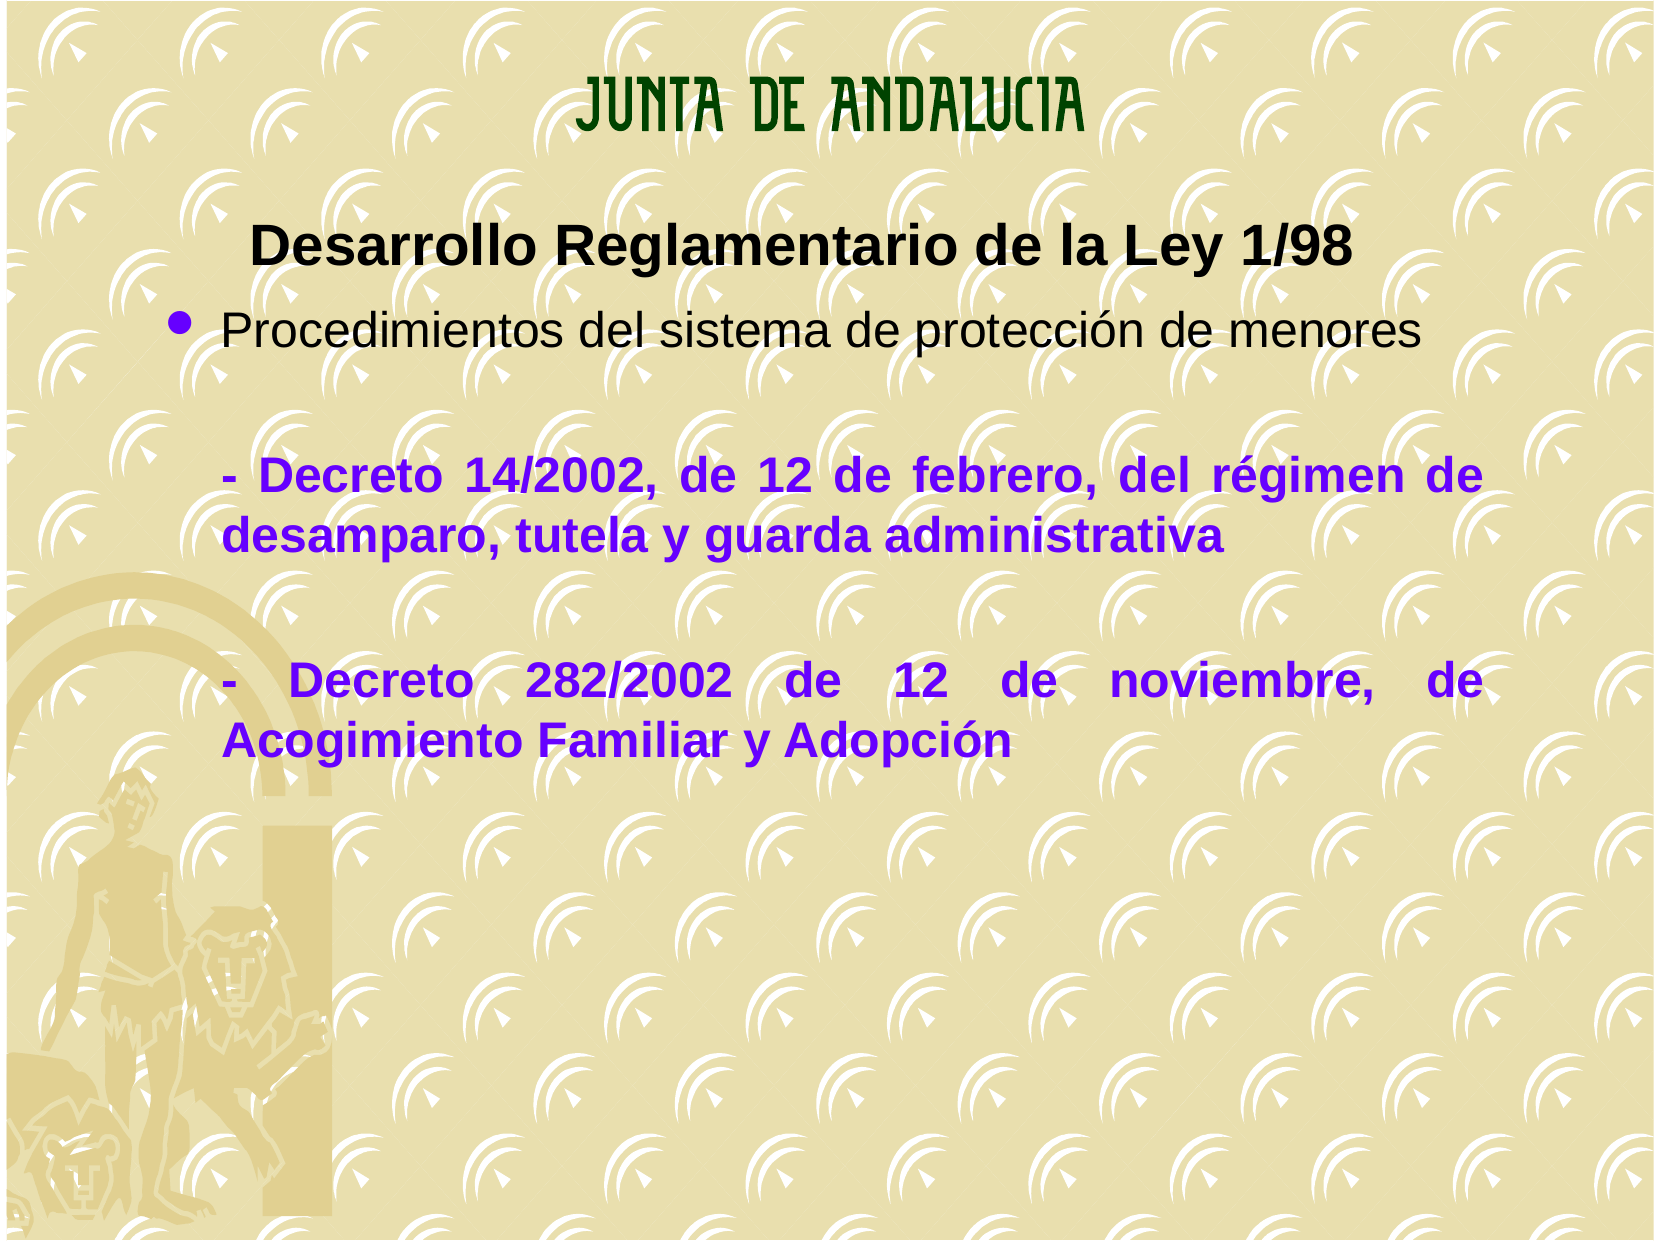

Desarrollo Reglamentario de la Ley 1/98
#
Procedimientos del sistema de protección de menores
	- Decreto 14/2002, de 12 de febrero, del régimen de desamparo, tutela y guarda administrativa
	- Decreto 282/2002 de 12 de noviembre, de Acogimiento Familiar y Adopción